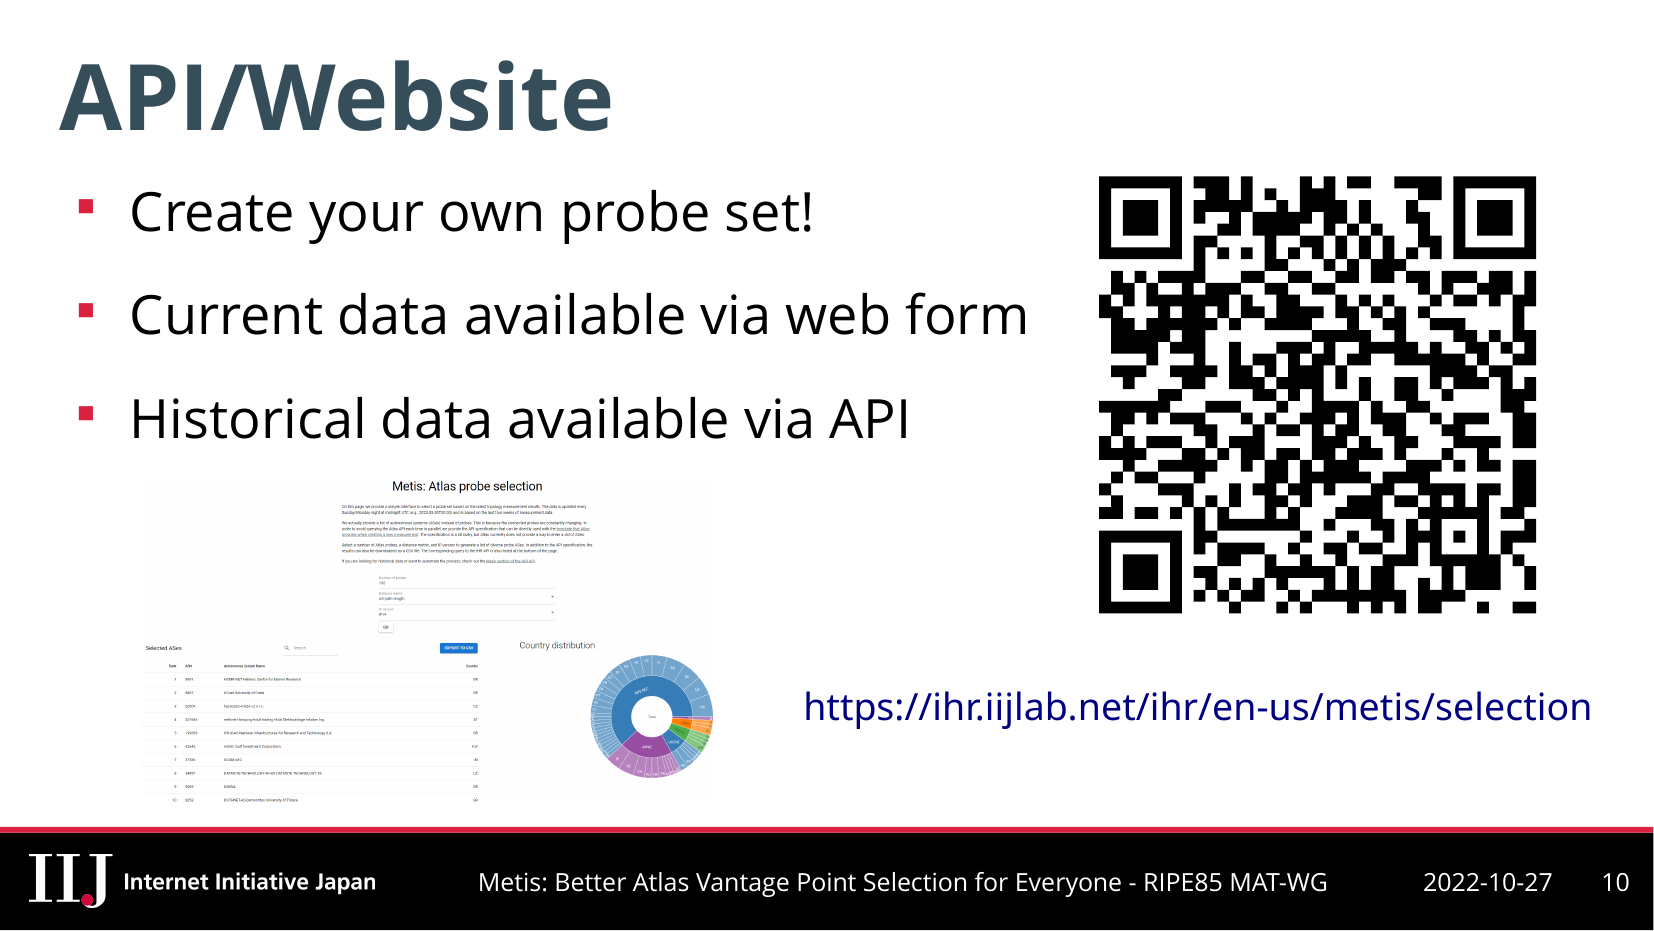

# API/Website
Create your own probe set!
Current data available via web form
Historical data available via API
https://ihr.iijlab.net/ihr/en-us/metis/selection
Metis: Better Atlas Vantage Point Selection for Everyone - RIPE85 MAT-WG
2022-10-27
10